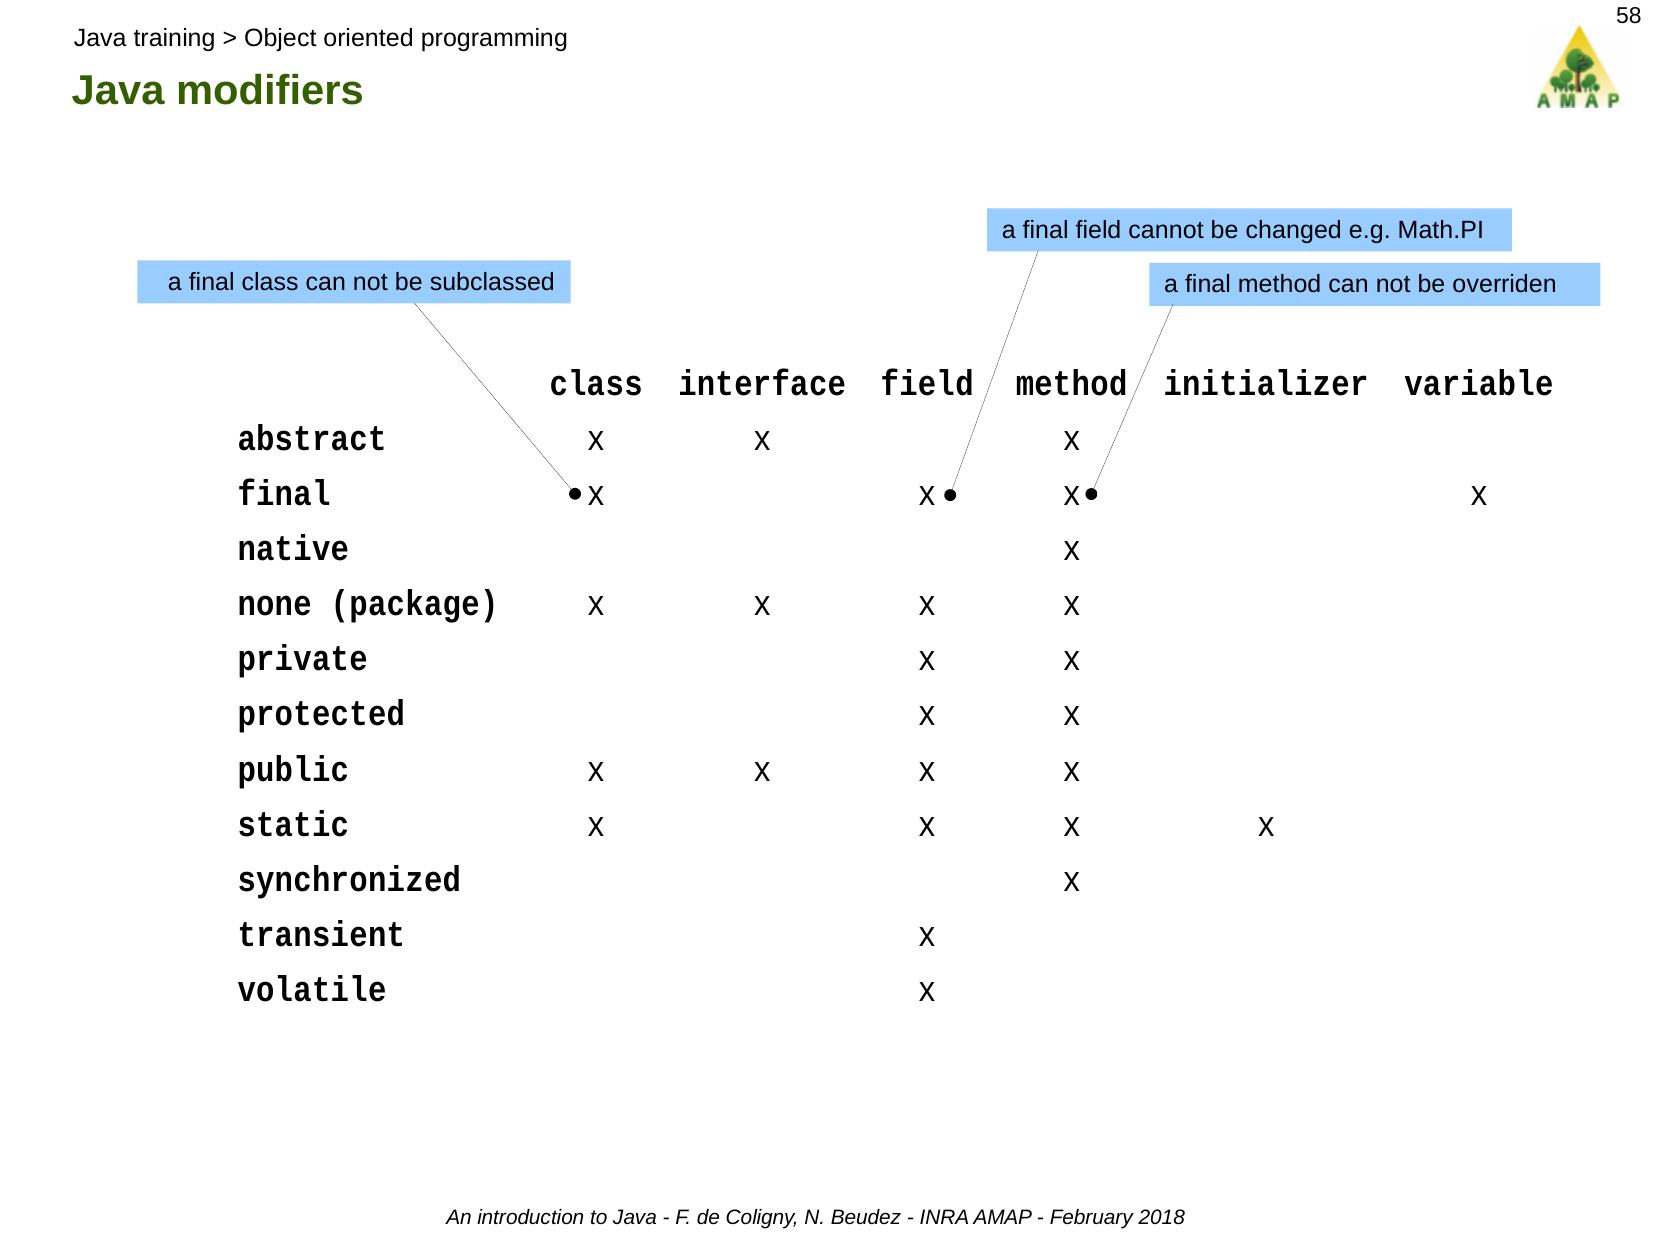

58
Java training > Object oriented programming
Java modifiers
a final field cannot be changed e.g. Math.PI
a final class can not be subclassed
a final method can not be overriden